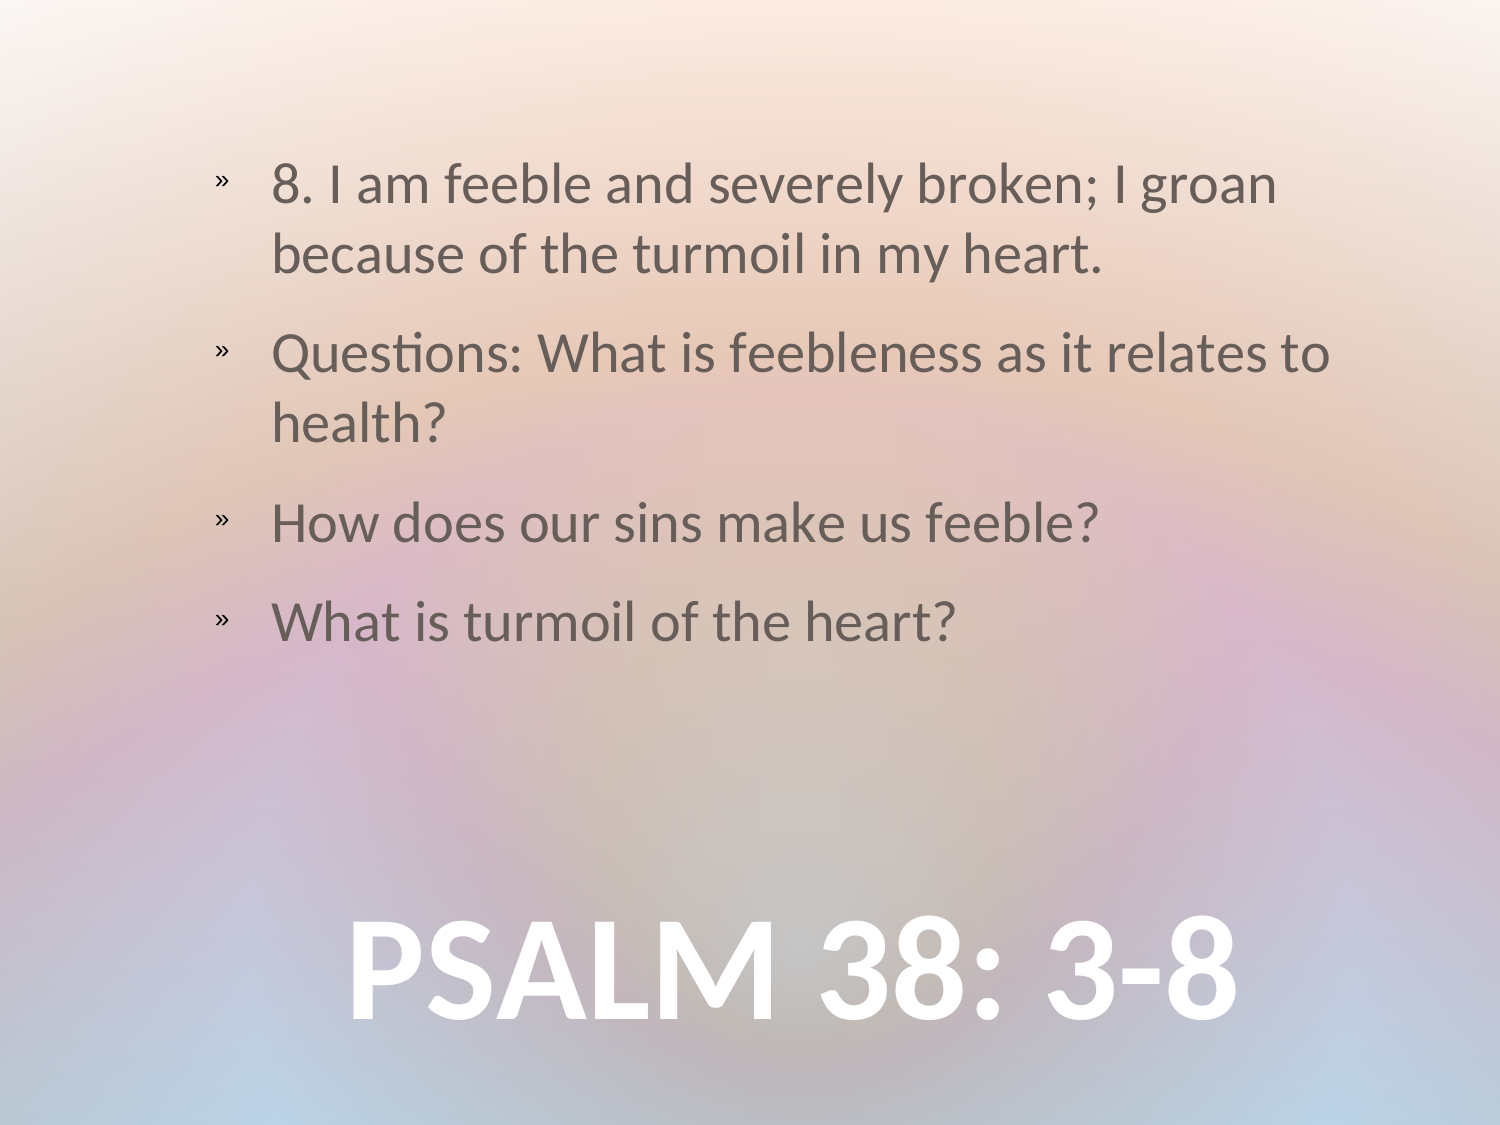

8. I am feeble and severely broken; I groan because of the turmoil in my heart.
Questions: What is feebleness as it relates to health?
How does our sins make us feeble?
What is turmoil of the heart?
# PSALM 38: 3-8